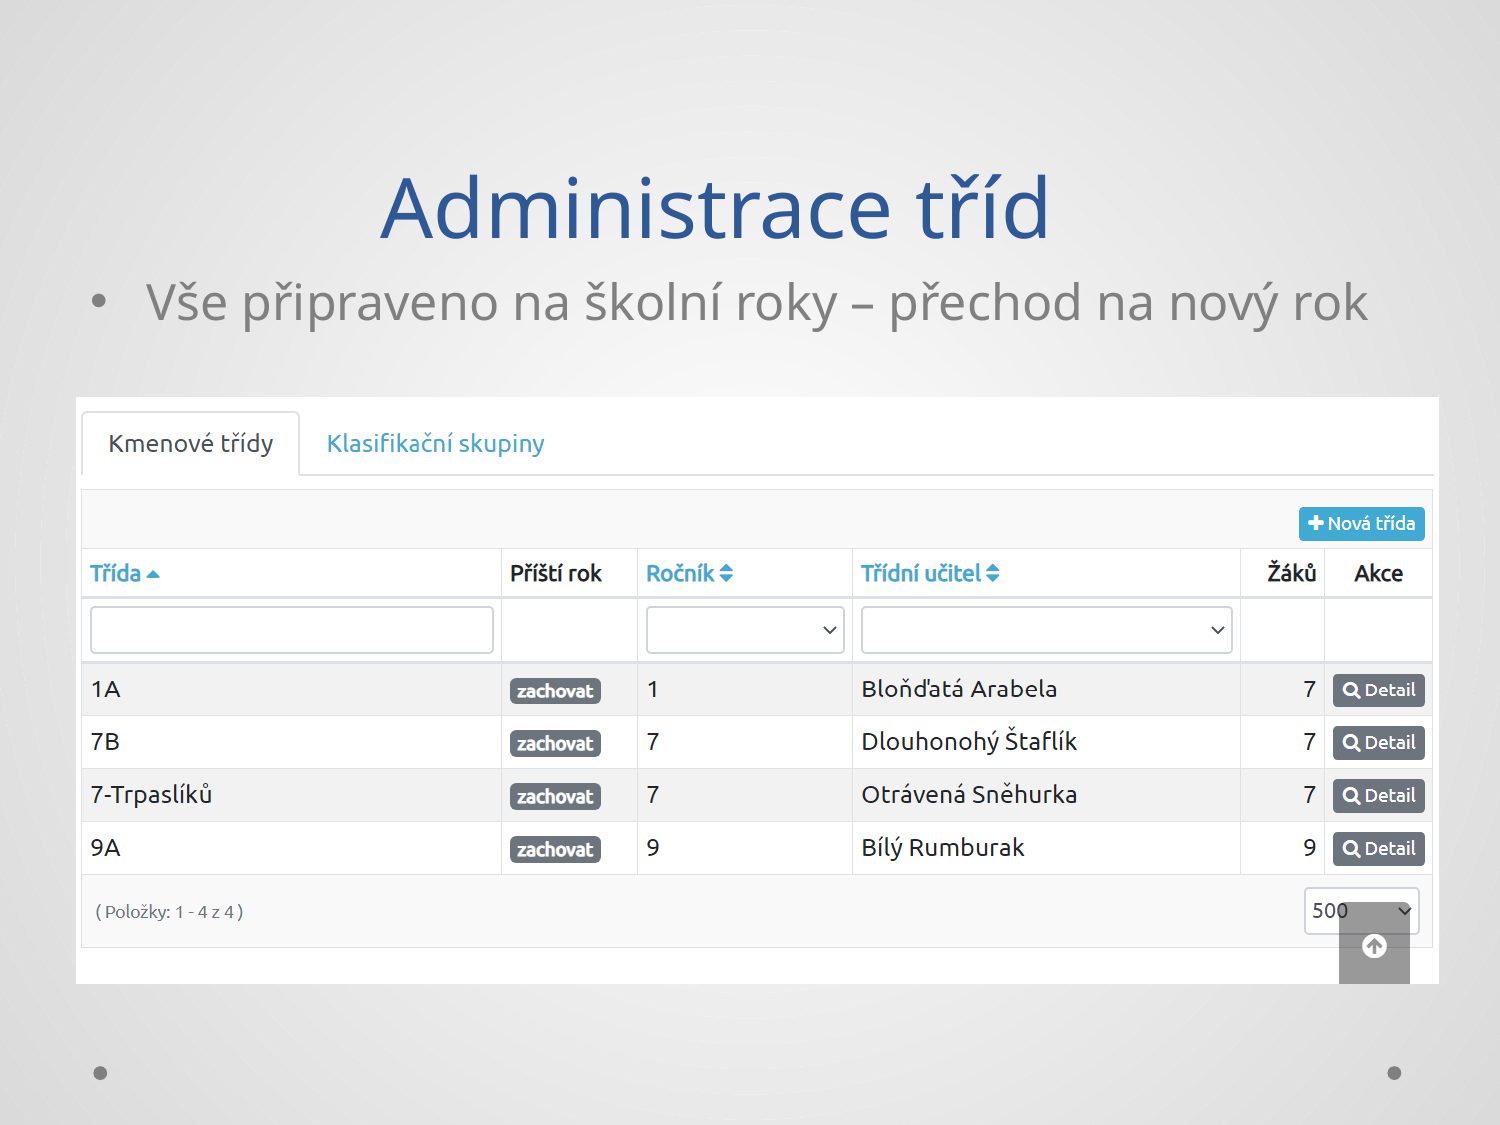

# Administrace tříd
Vše připraveno na školní roky – přechod na nový rok